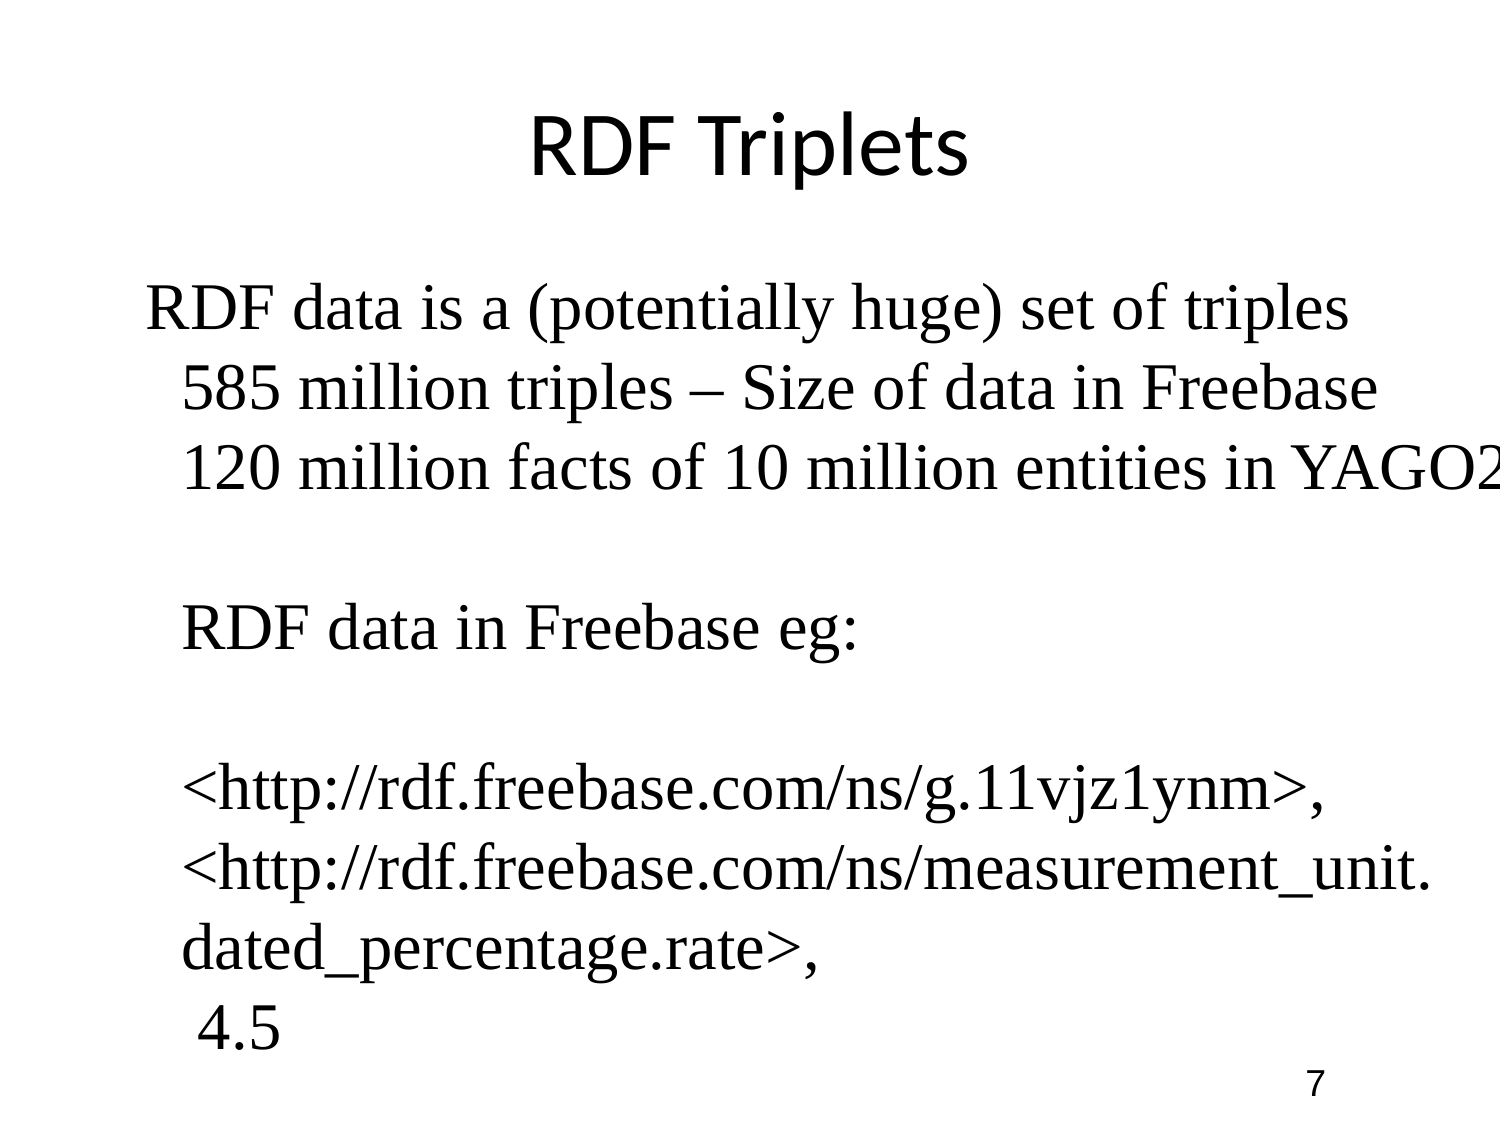

RDF Triplets
RDF data is a (potentially huge) set of triples
585 million triples – Size of data in Freebase
120 million facts of 10 million entities in YAGO2
RDF data in Freebase eg:
<http://rdf.freebase.com/ns/g.11vjz1ynm>,
<http://rdf.freebase.com/ns/measurement_unit.
dated_percentage.rate>,
 4.5